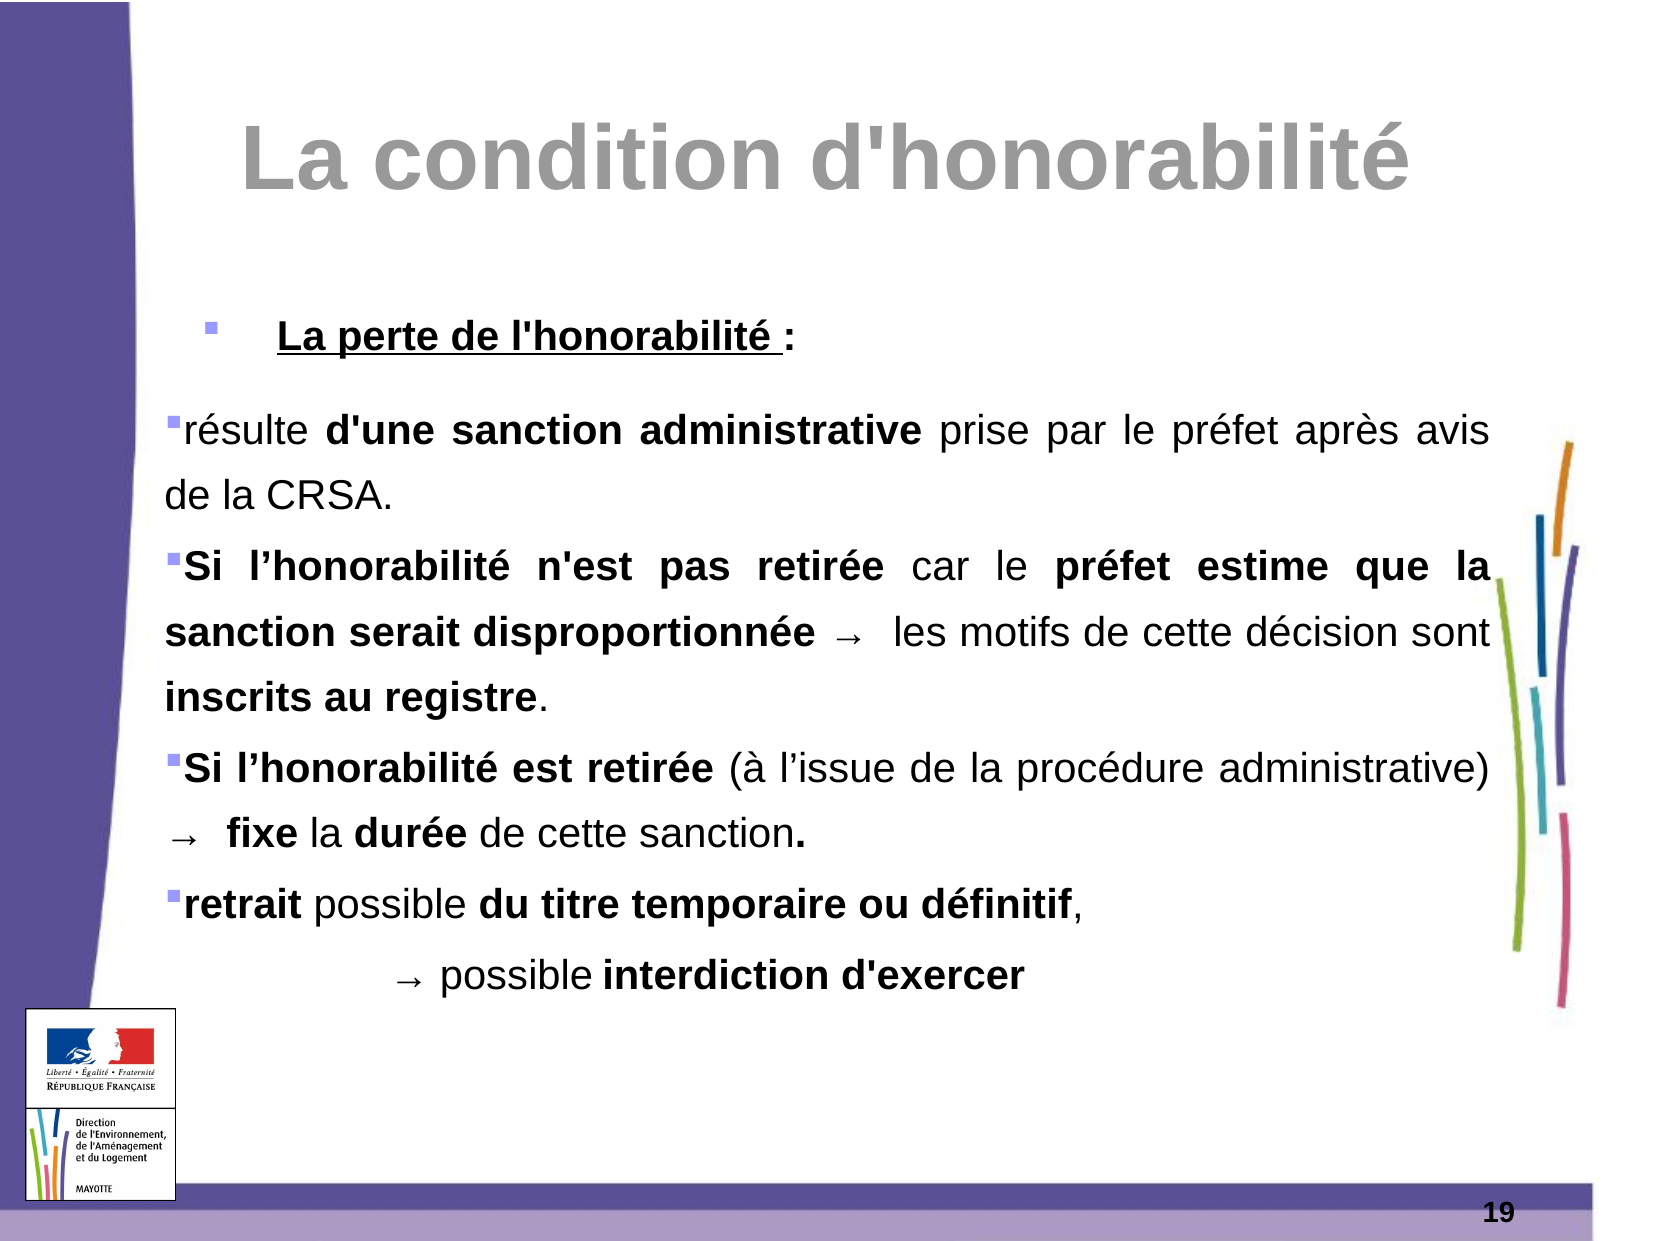

# La condition d'honorabilité
La perte de l'honorabilité :
résulte d'une sanction administrative prise par le préfet après avis de la CRSA.
Si l’honorabilité n'est pas retirée car le préfet estime que la sanction serait disproportionnée → les motifs de cette décision sont inscrits au registre.
Si l’honorabilité est retirée (à l’issue de la procédure administrative) → fixe la durée de cette sanction.
retrait possible du titre temporaire ou définitif,
 			→ possible interdiction d'exercer